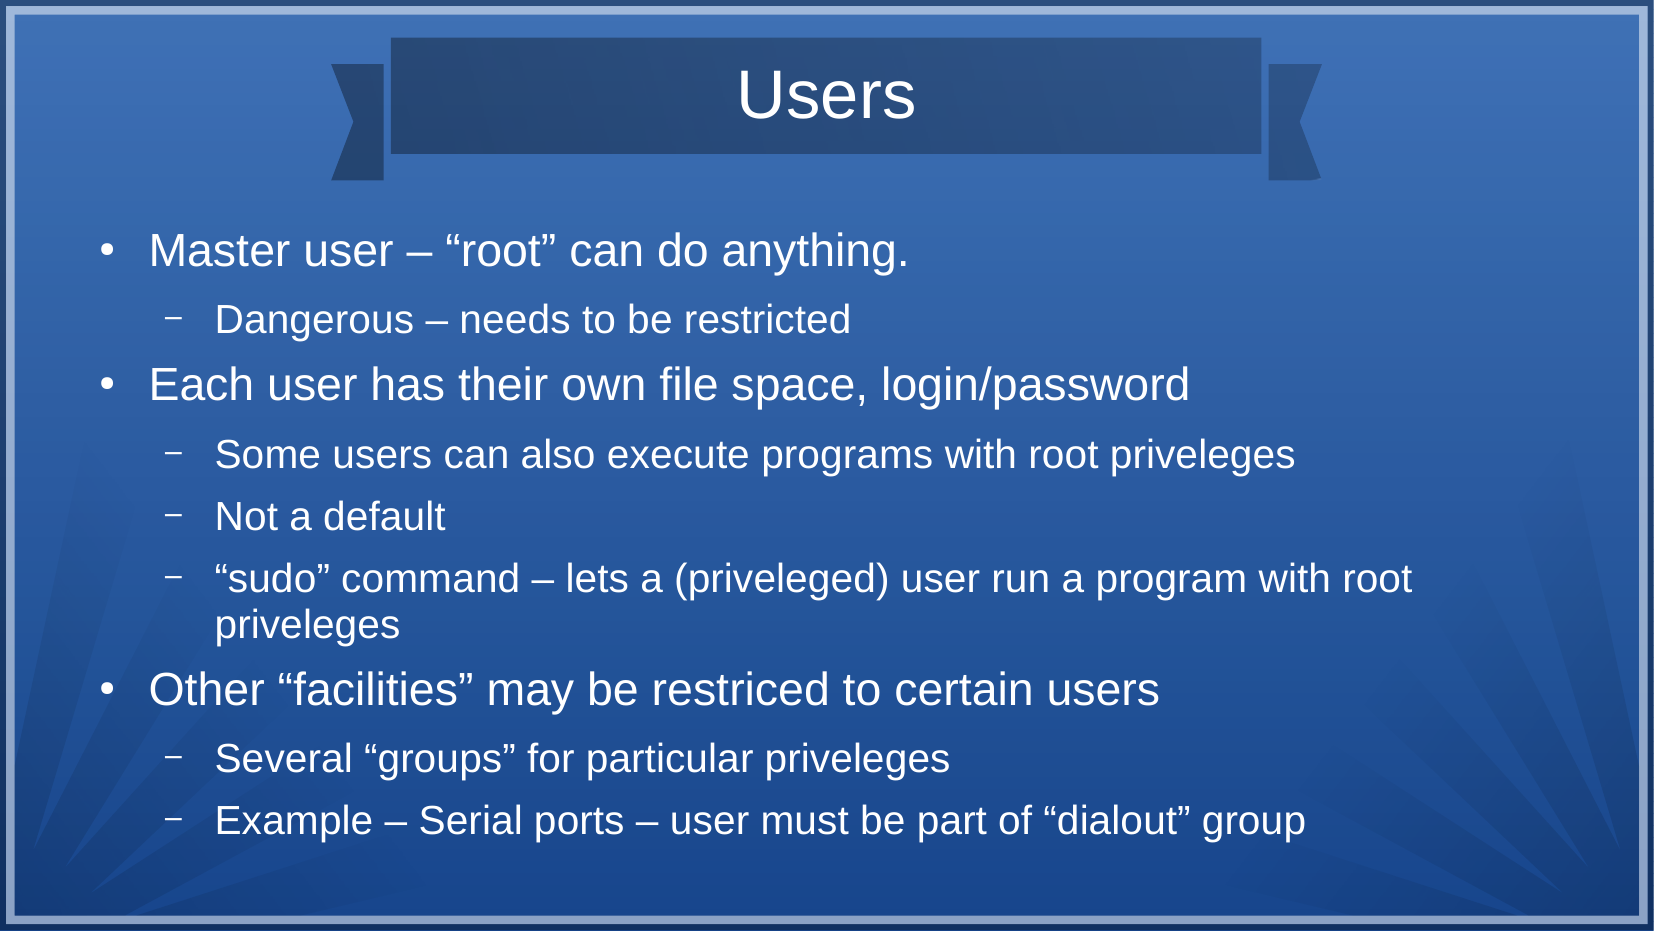

# Users
Master user – “root” can do anything.
Dangerous – needs to be restricted
Each user has their own file space, login/password
Some users can also execute programs with root priveleges
Not a default
“sudo” command – lets a (priveleged) user run a program with root priveleges
Other “facilities” may be restriced to certain users
Several “groups” for particular priveleges
Example – Serial ports – user must be part of “dialout” group